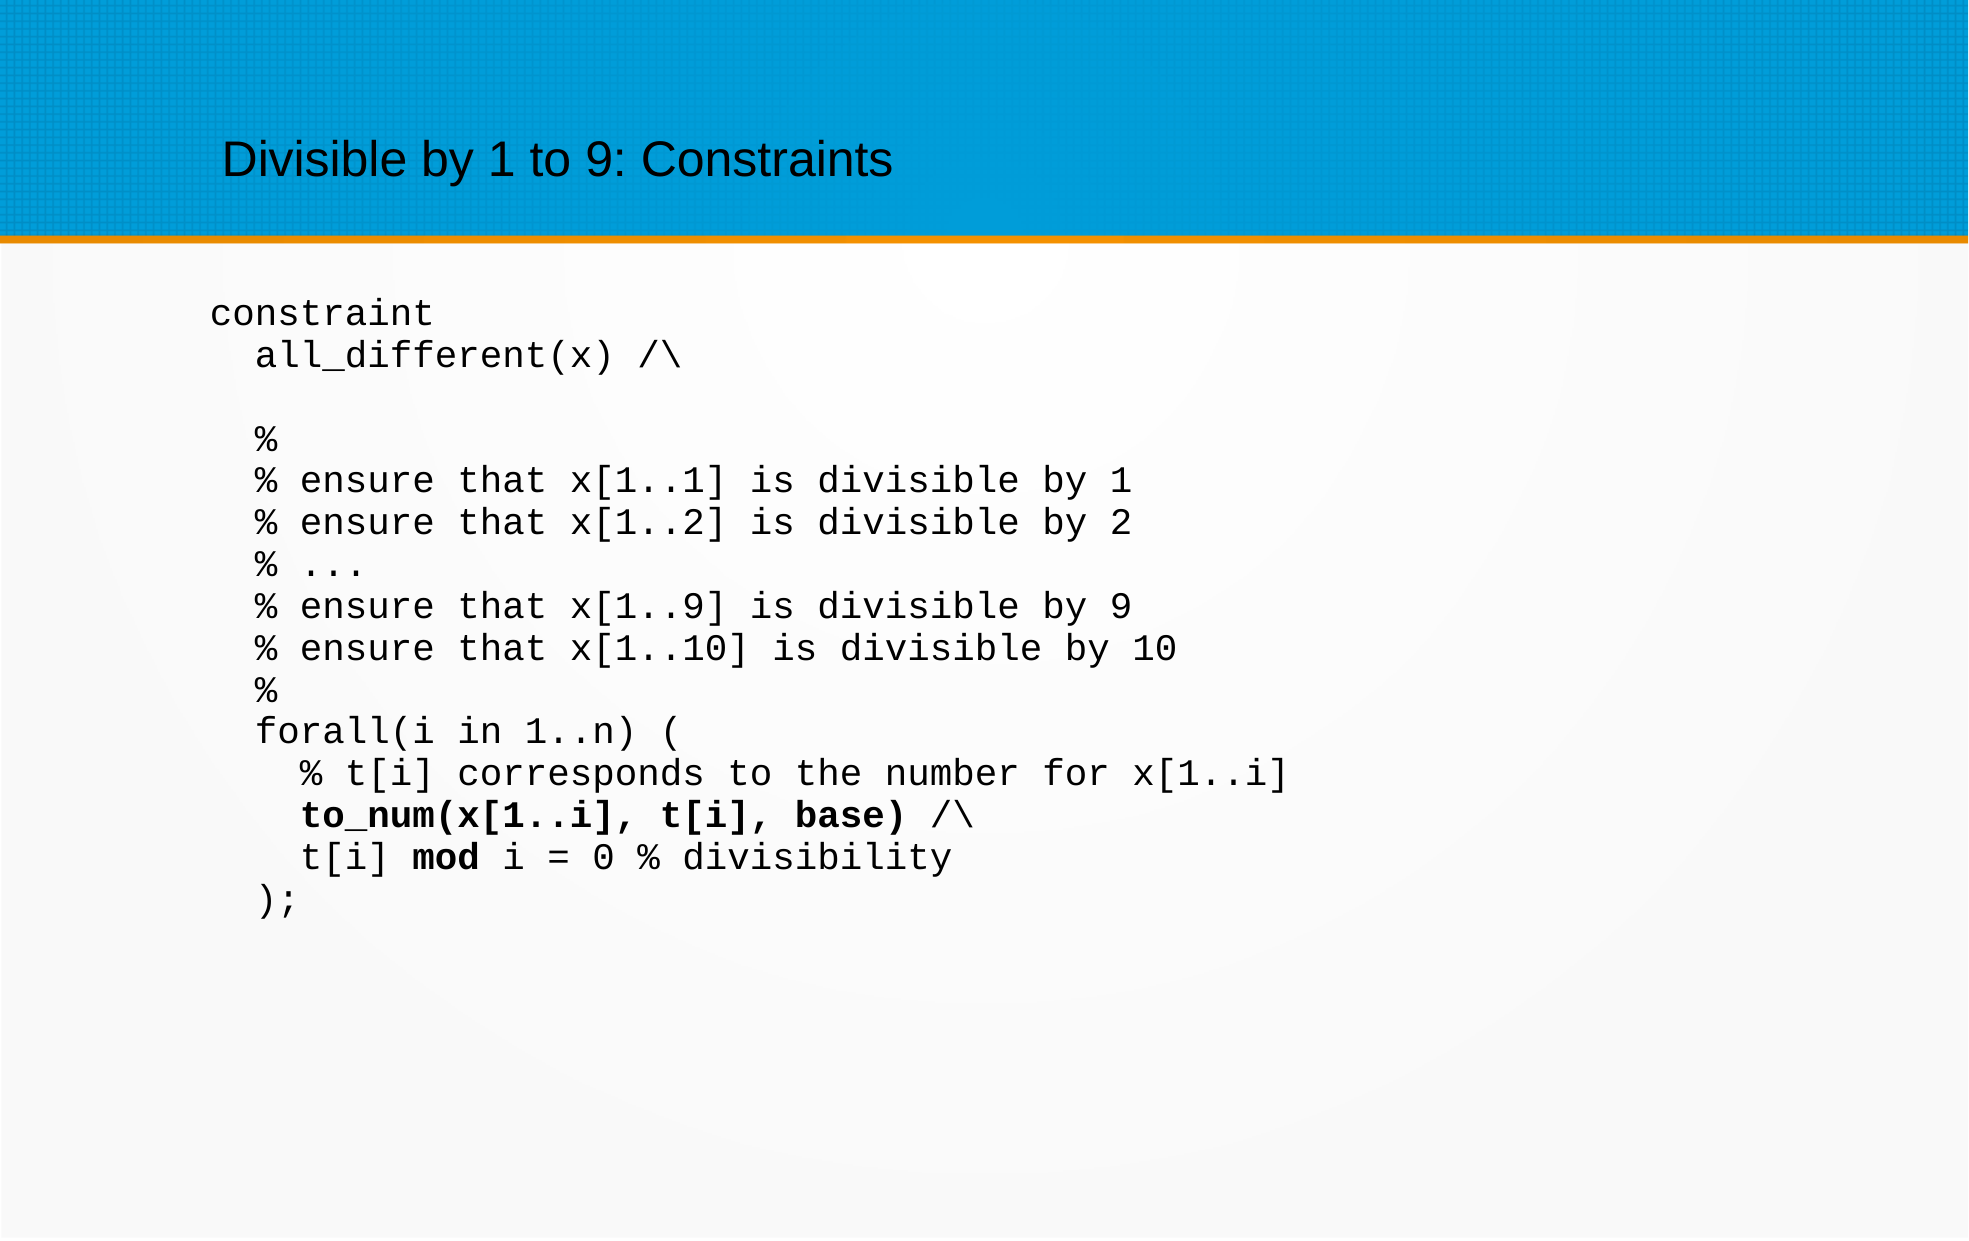

Divisible by 1 to 9: Constraints
constraint
 all_different(x) /\
 %
 % ensure that x[1..1] is divisible by 1
 % ensure that x[1..2] is divisible by 2
 % ...
 % ensure that x[1..9] is divisible by 9
 % ensure that x[1..10] is divisible by 10
 %
 forall(i in 1..n) (
 % t[i] corresponds to the number for x[1..i]
 to_num(x[1..i], t[i], base) /\
 t[i] mod i = 0 % divisibility
 );